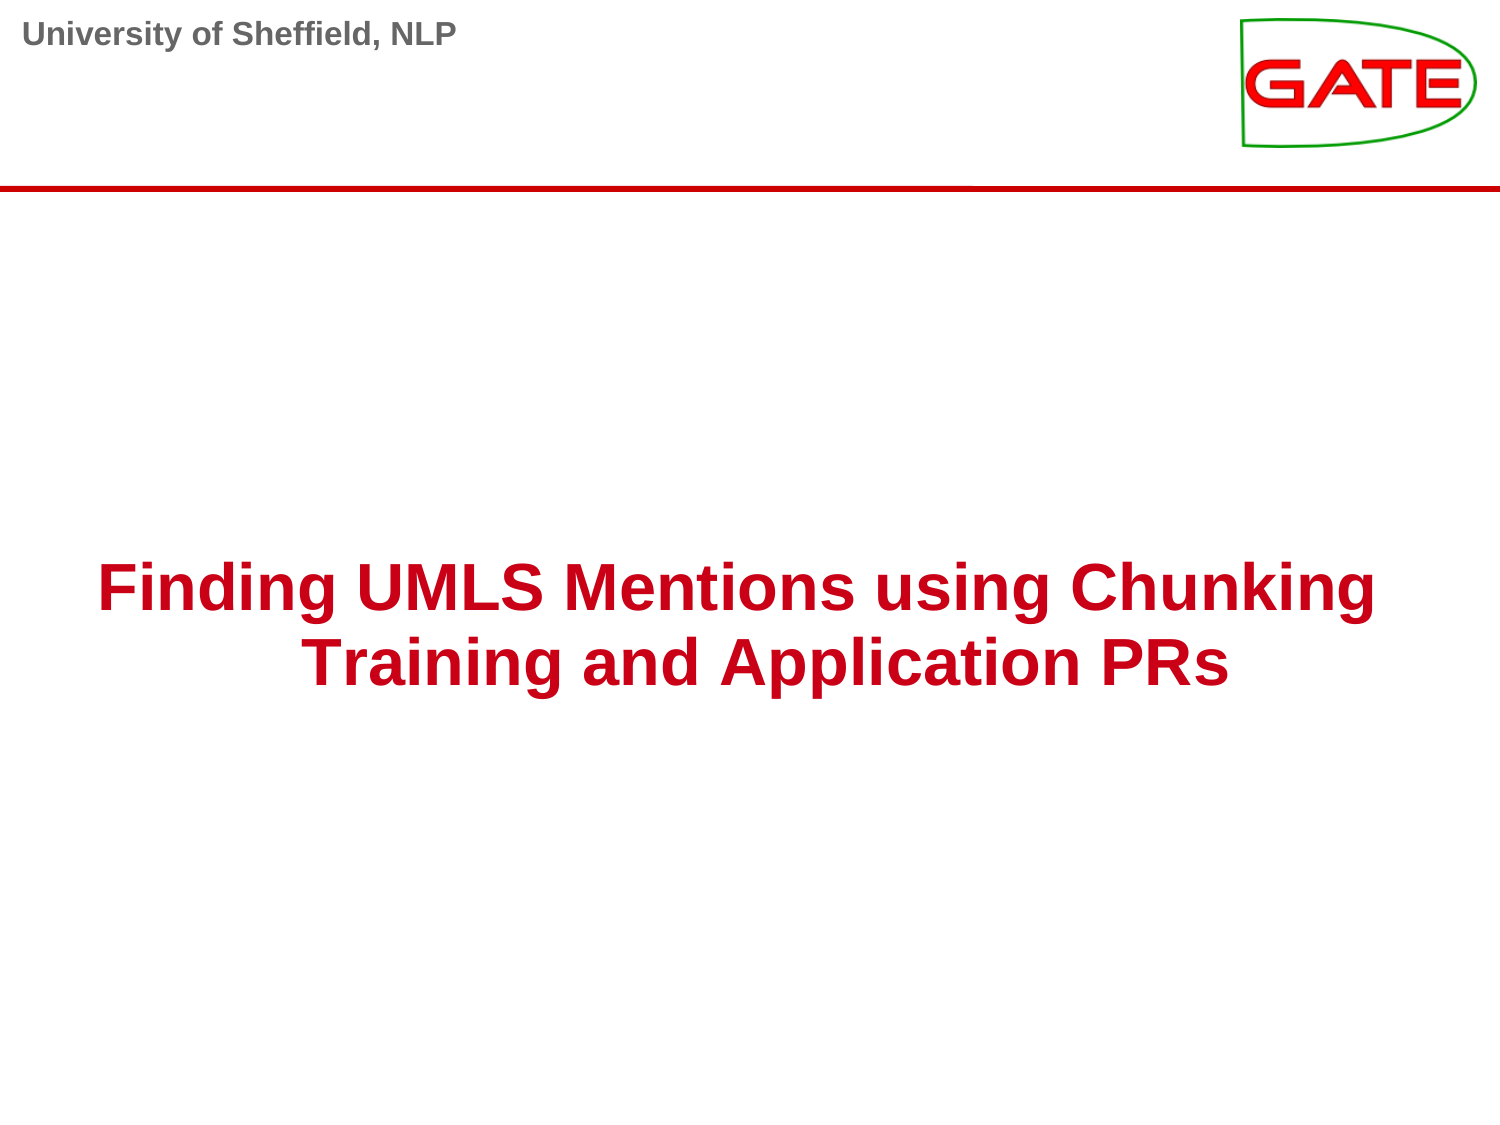

# Finding UMLS Mentions using Chunking Training and Application PRs